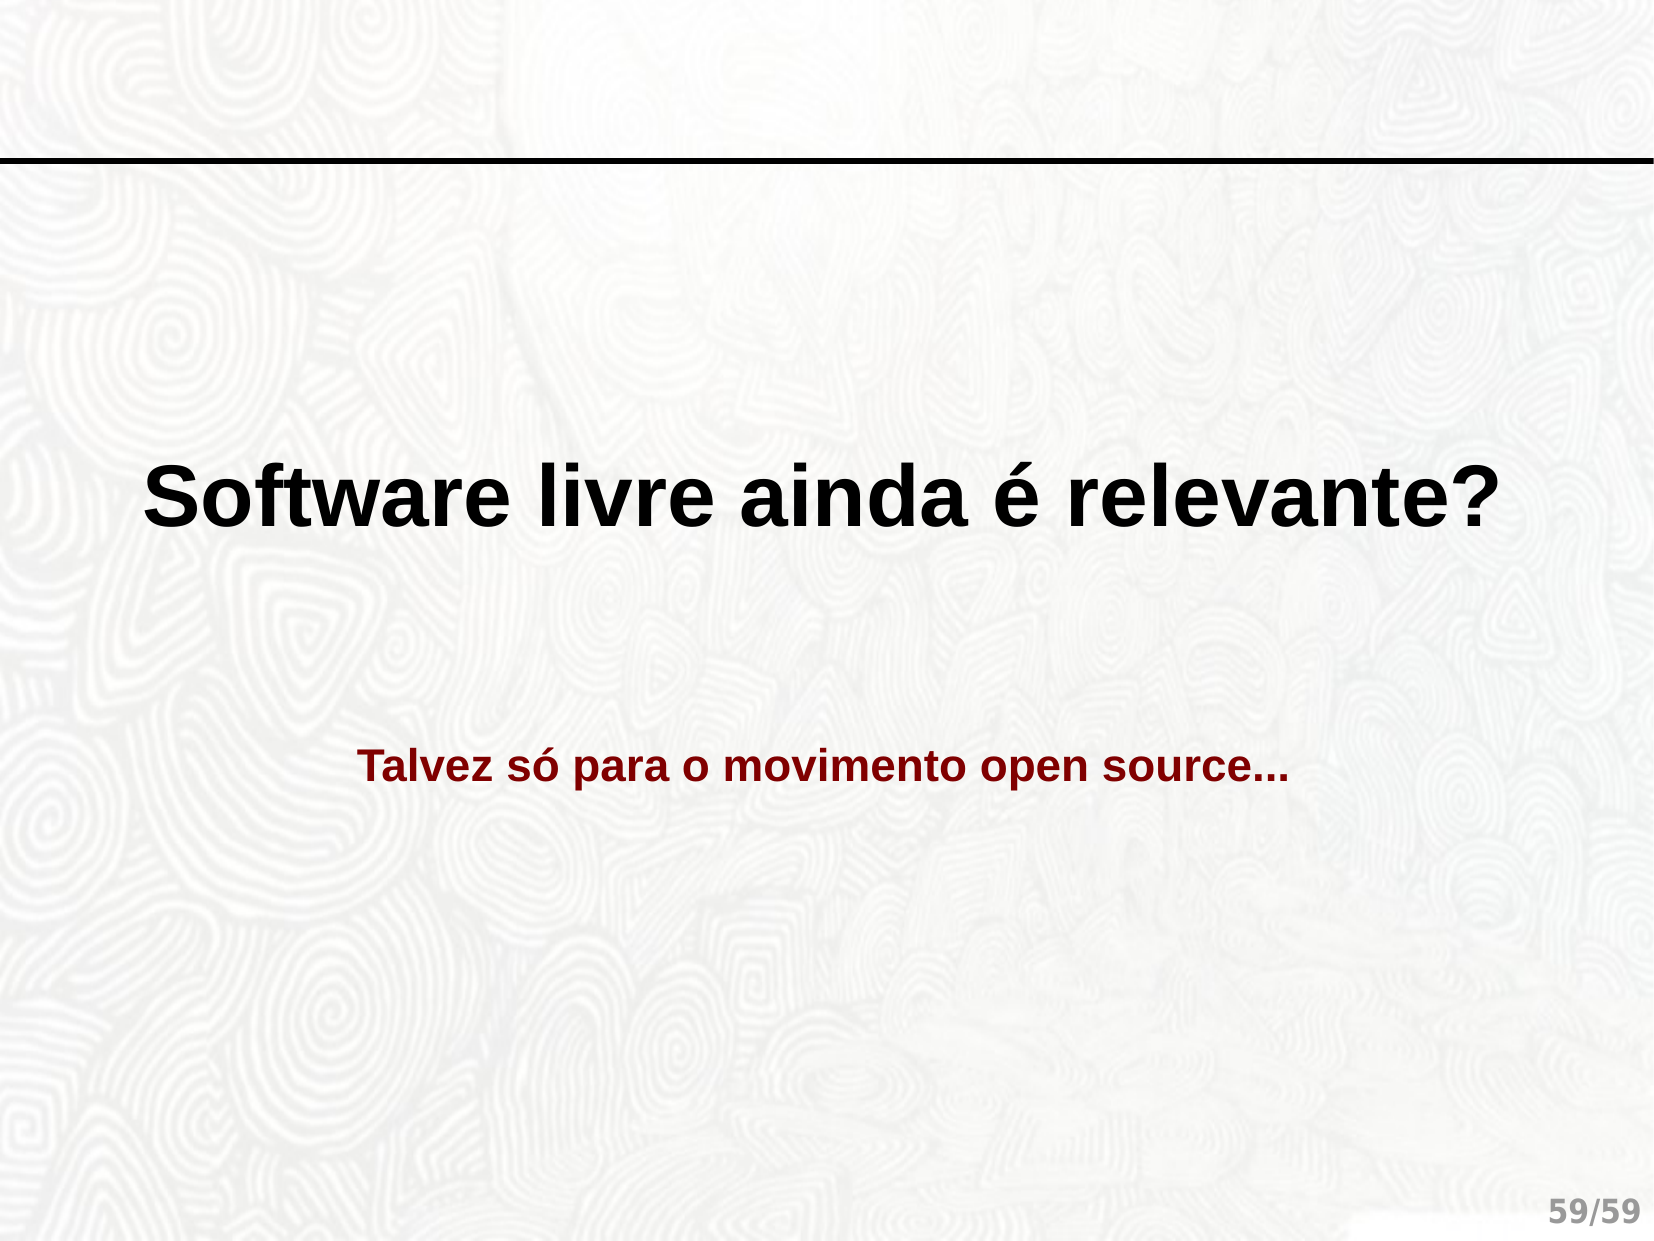

# Software livre ainda é relevante?
Talvez só para o movimento open source...
59